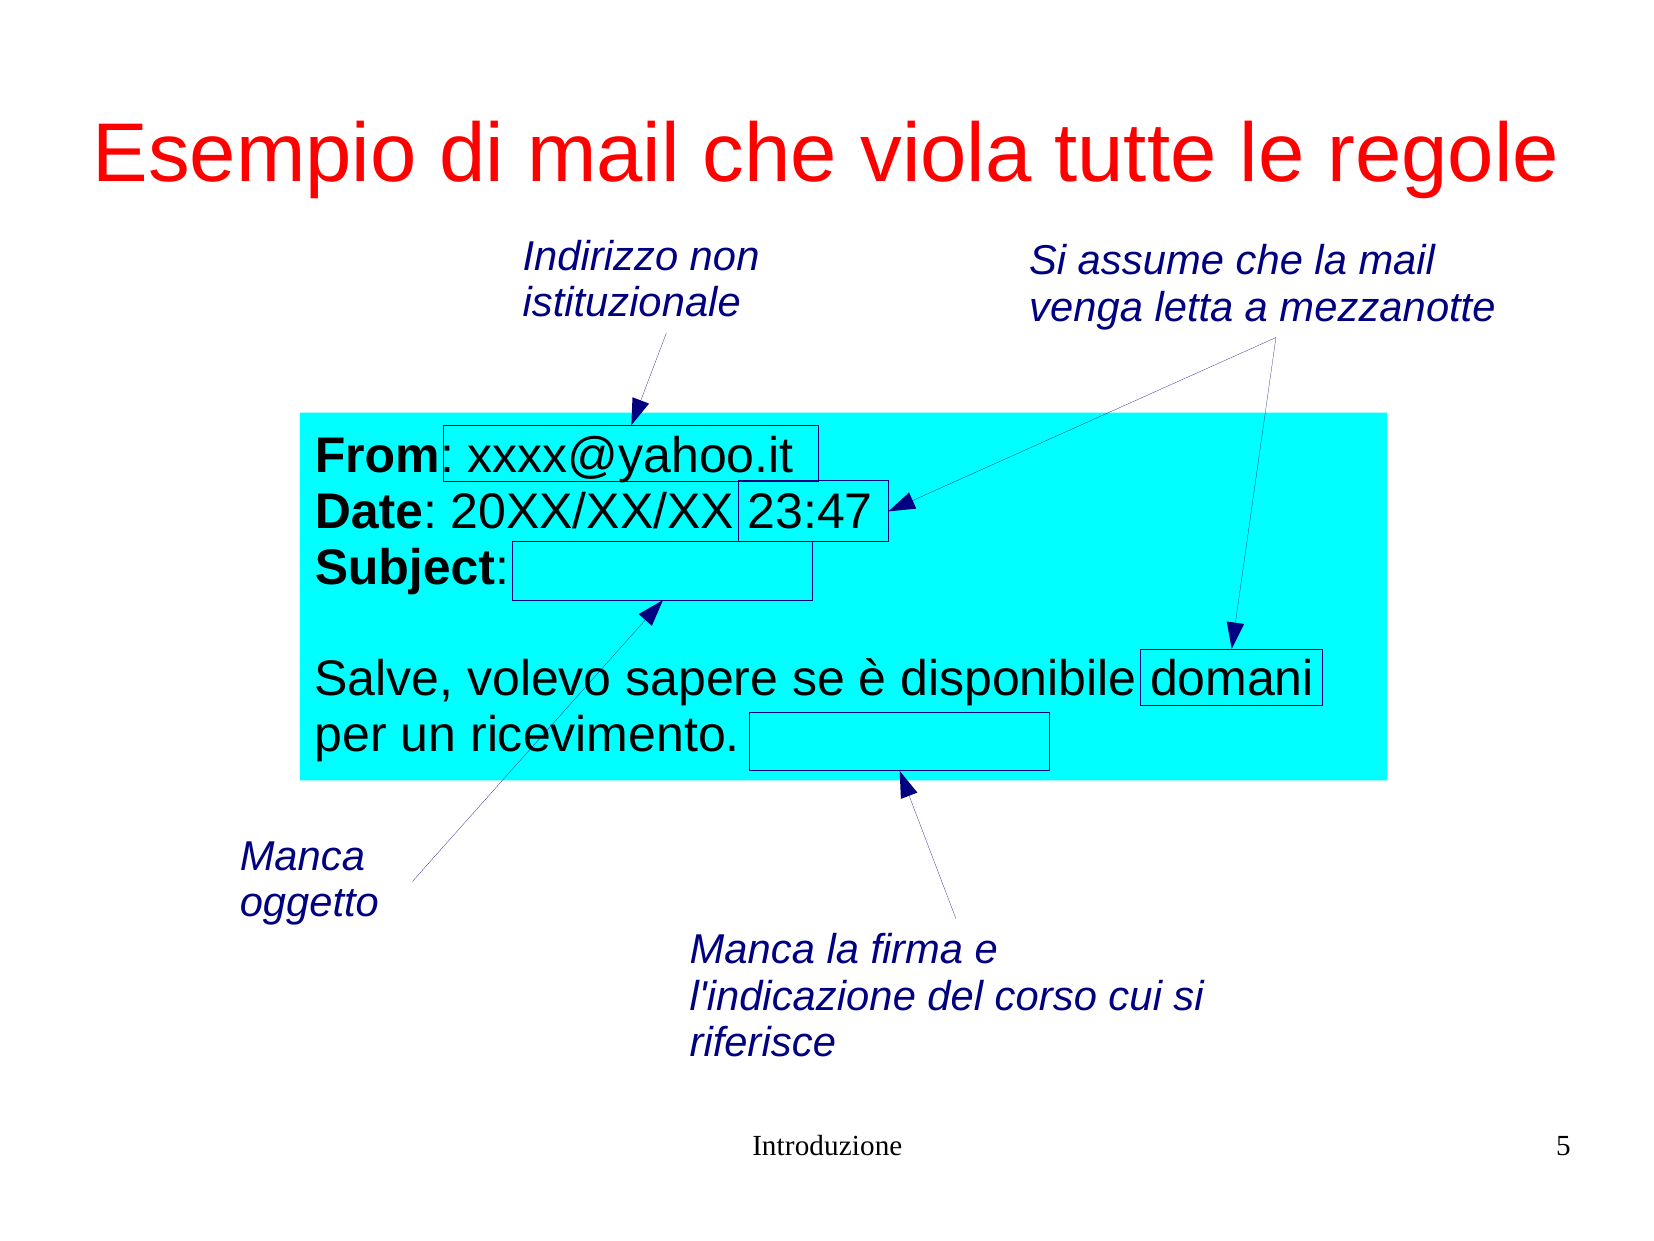

# Esempio di mail che viola tutte le regole
Indirizzo non istituzionale
Si assume che la mail venga letta a mezzanotte
From: xxxx@yahoo.it
Date: 20XX/XX/XX 23:47
Subject:
Salve, volevo sapere se è disponibile domani per un ricevimento.
Manca
oggetto
Manca la firma e l'indicazione del corso cui si riferisce
Introduzione
5